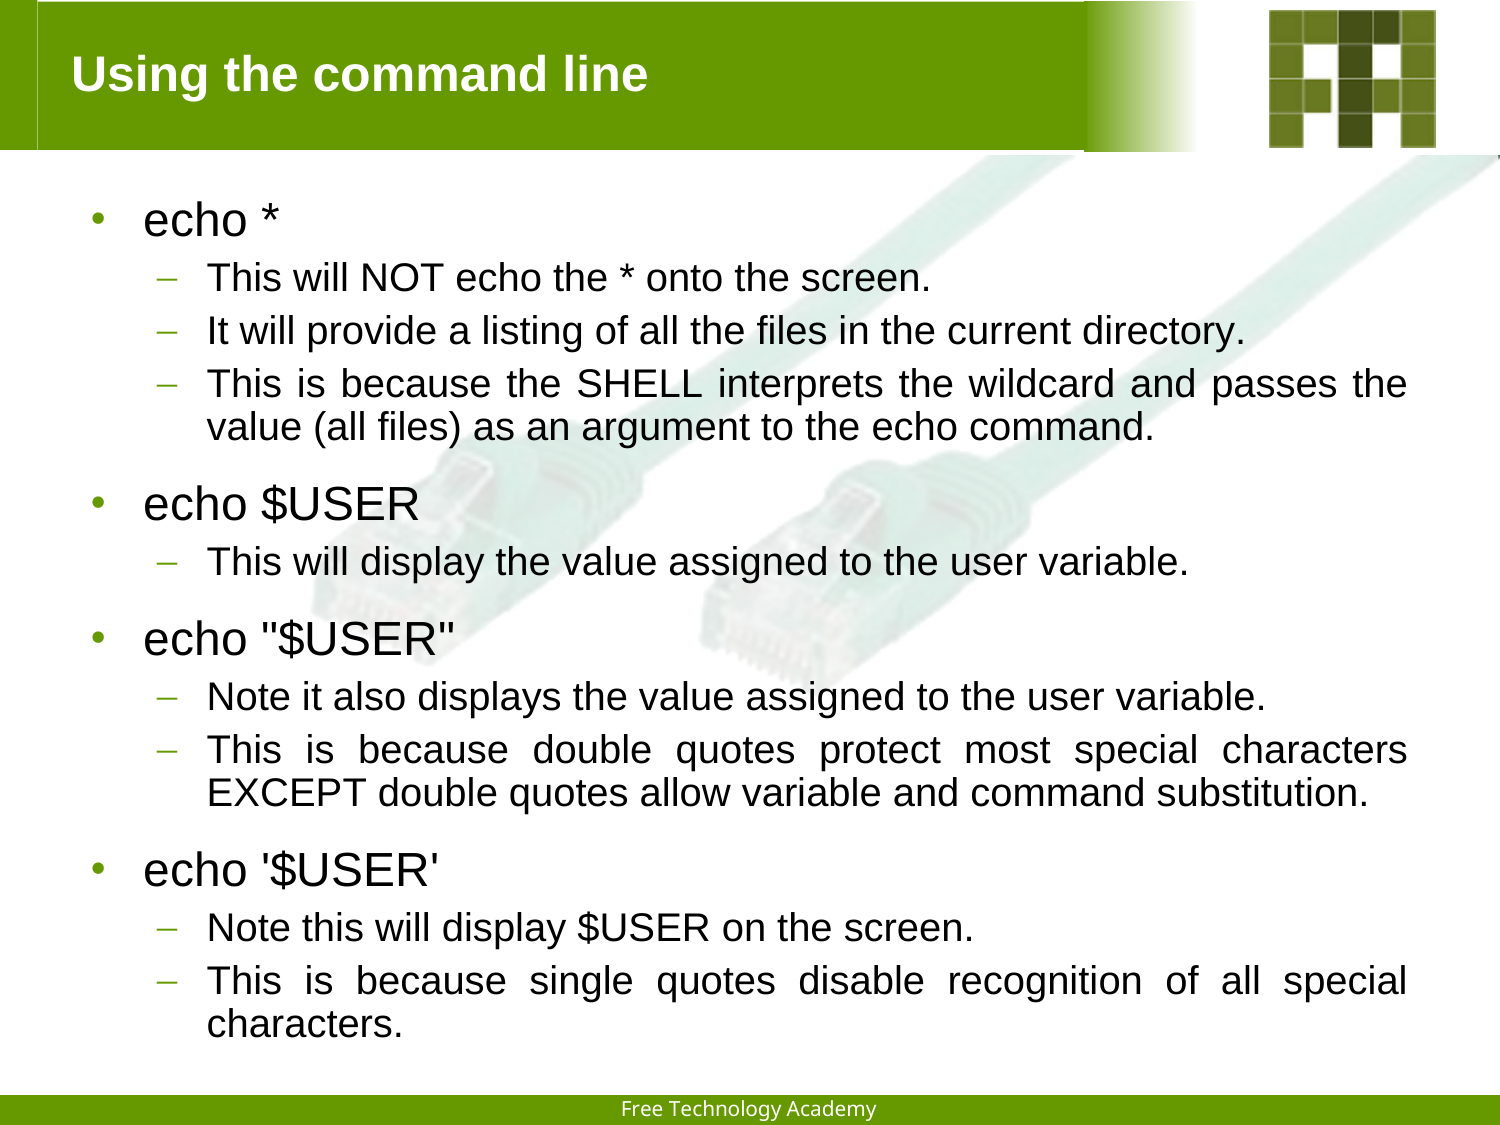

Using the command line
# echo *
This will NOT echo the * onto the screen.
It will provide a listing of all the files in the current directory.
This is because the SHELL interprets the wildcard and passes the value (all files) as an argument to the echo command.
echo $USER
This will display the value assigned to the user variable.
echo "$USER"
Note it also displays the value assigned to the user variable.
This is because double quotes protect most special characters EXCEPT double quotes allow variable and command substitution.
echo '$USER'
Note this will display $USER on the screen.
This is because single quotes disable recognition of all special characters.